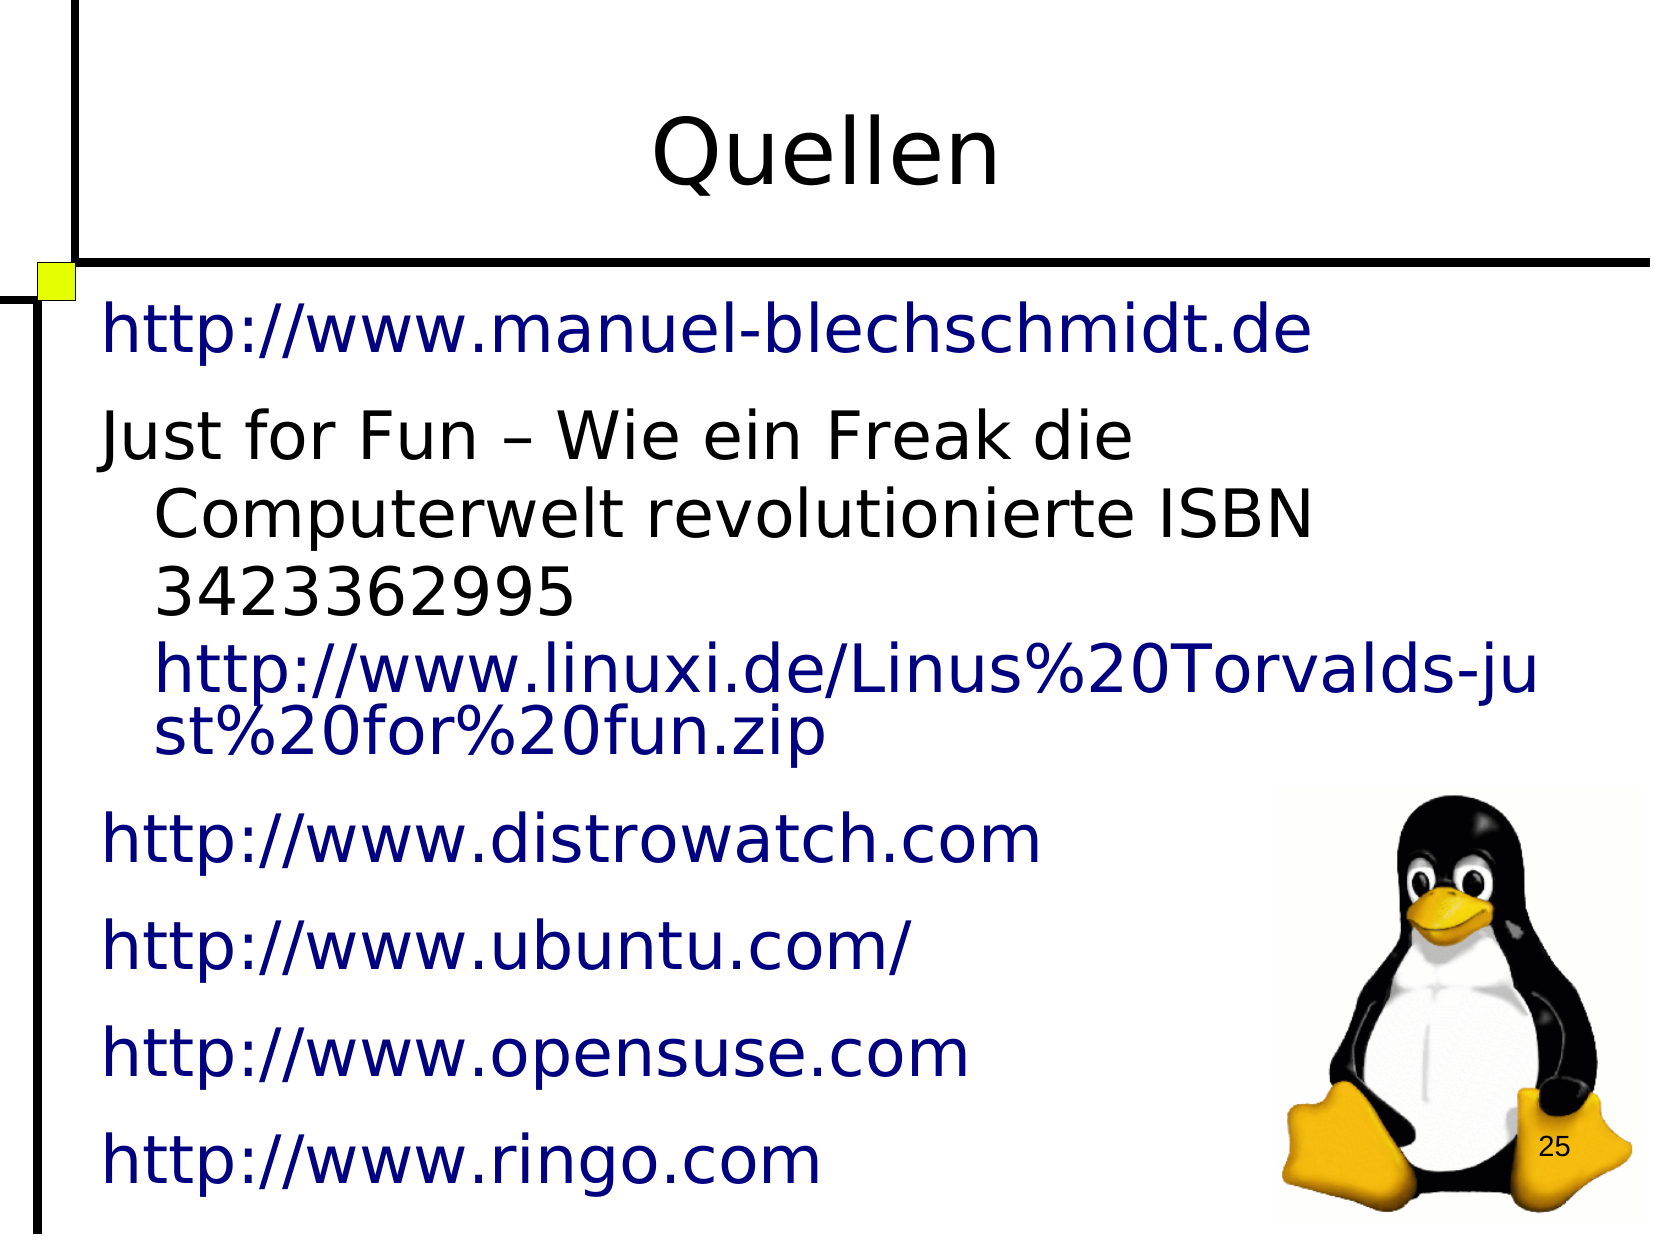

# Quellen
http://www.manuel-blechschmidt.de
Just for Fun – Wie ein Freak die Computerwelt revolutionierte ISBN 3423362995 http://www.linuxi.de/Linus%20Torvalds-just%20for%20fun.zip
http://www.distrowatch.com
http://www.ubuntu.com/
http://www.opensuse.com
http://www.ringo.com
25